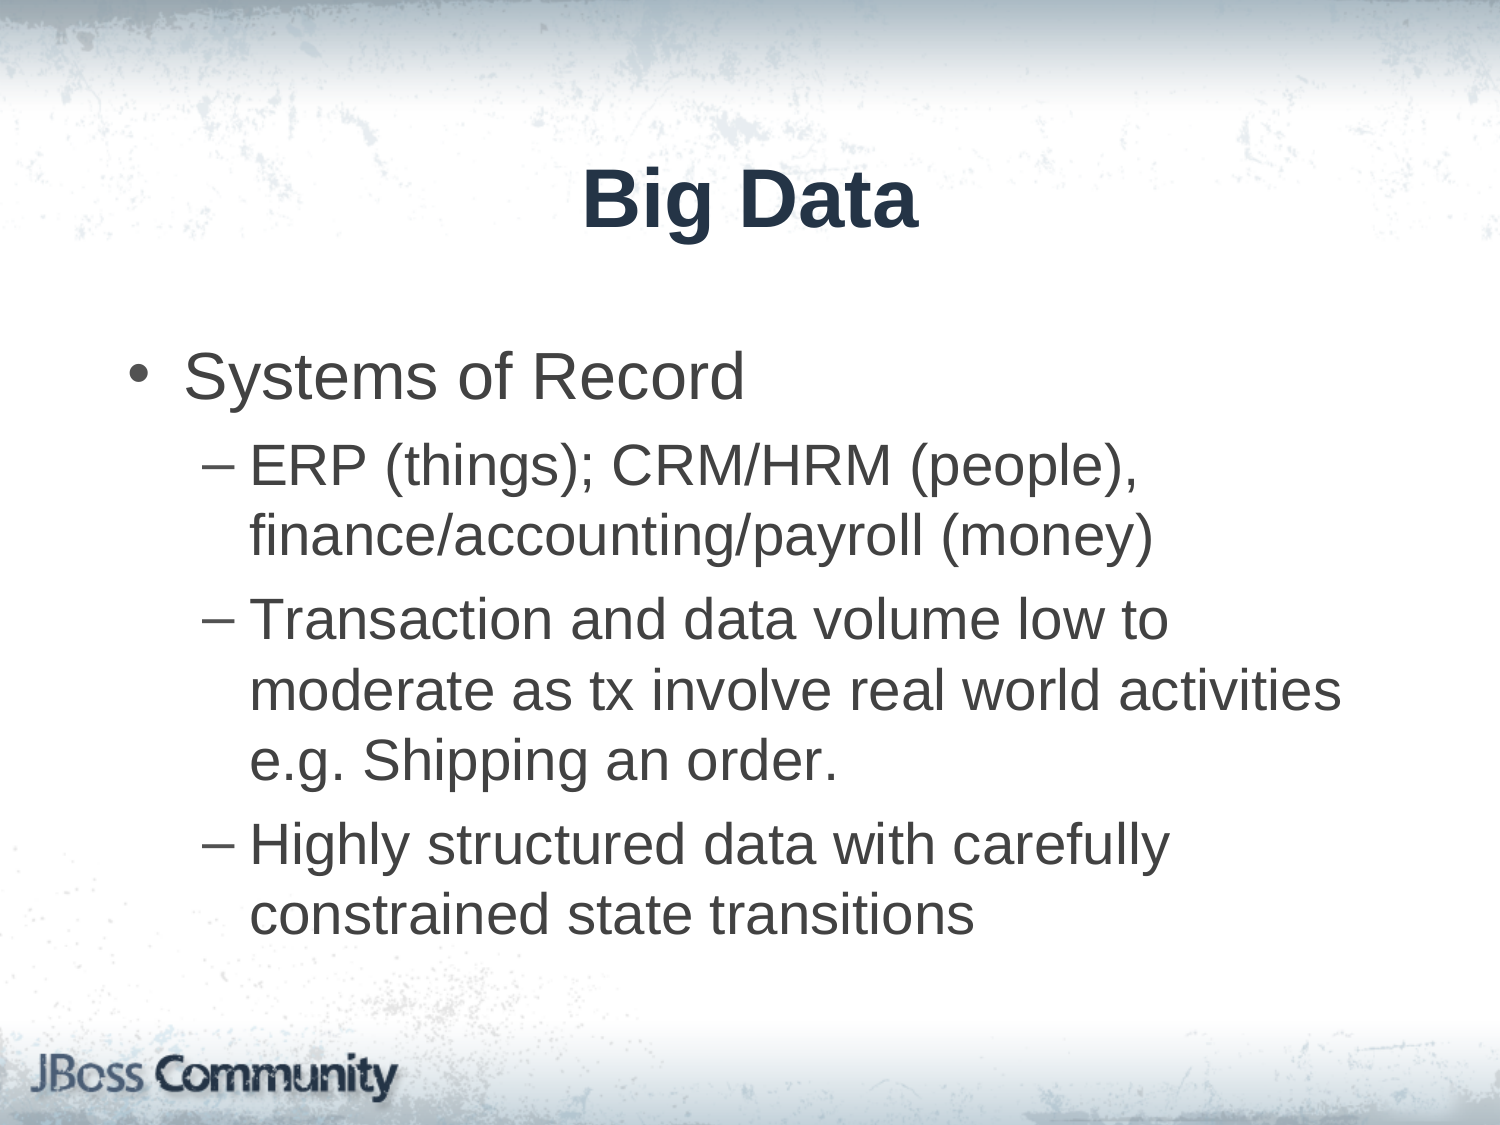

# Big Data
Systems of Record
ERP (things); CRM/HRM (people), finance/accounting/payroll (money)
Transaction and data volume low to moderate as tx involve real world activities e.g. Shipping an order.
Highly structured data with carefully constrained state transitions